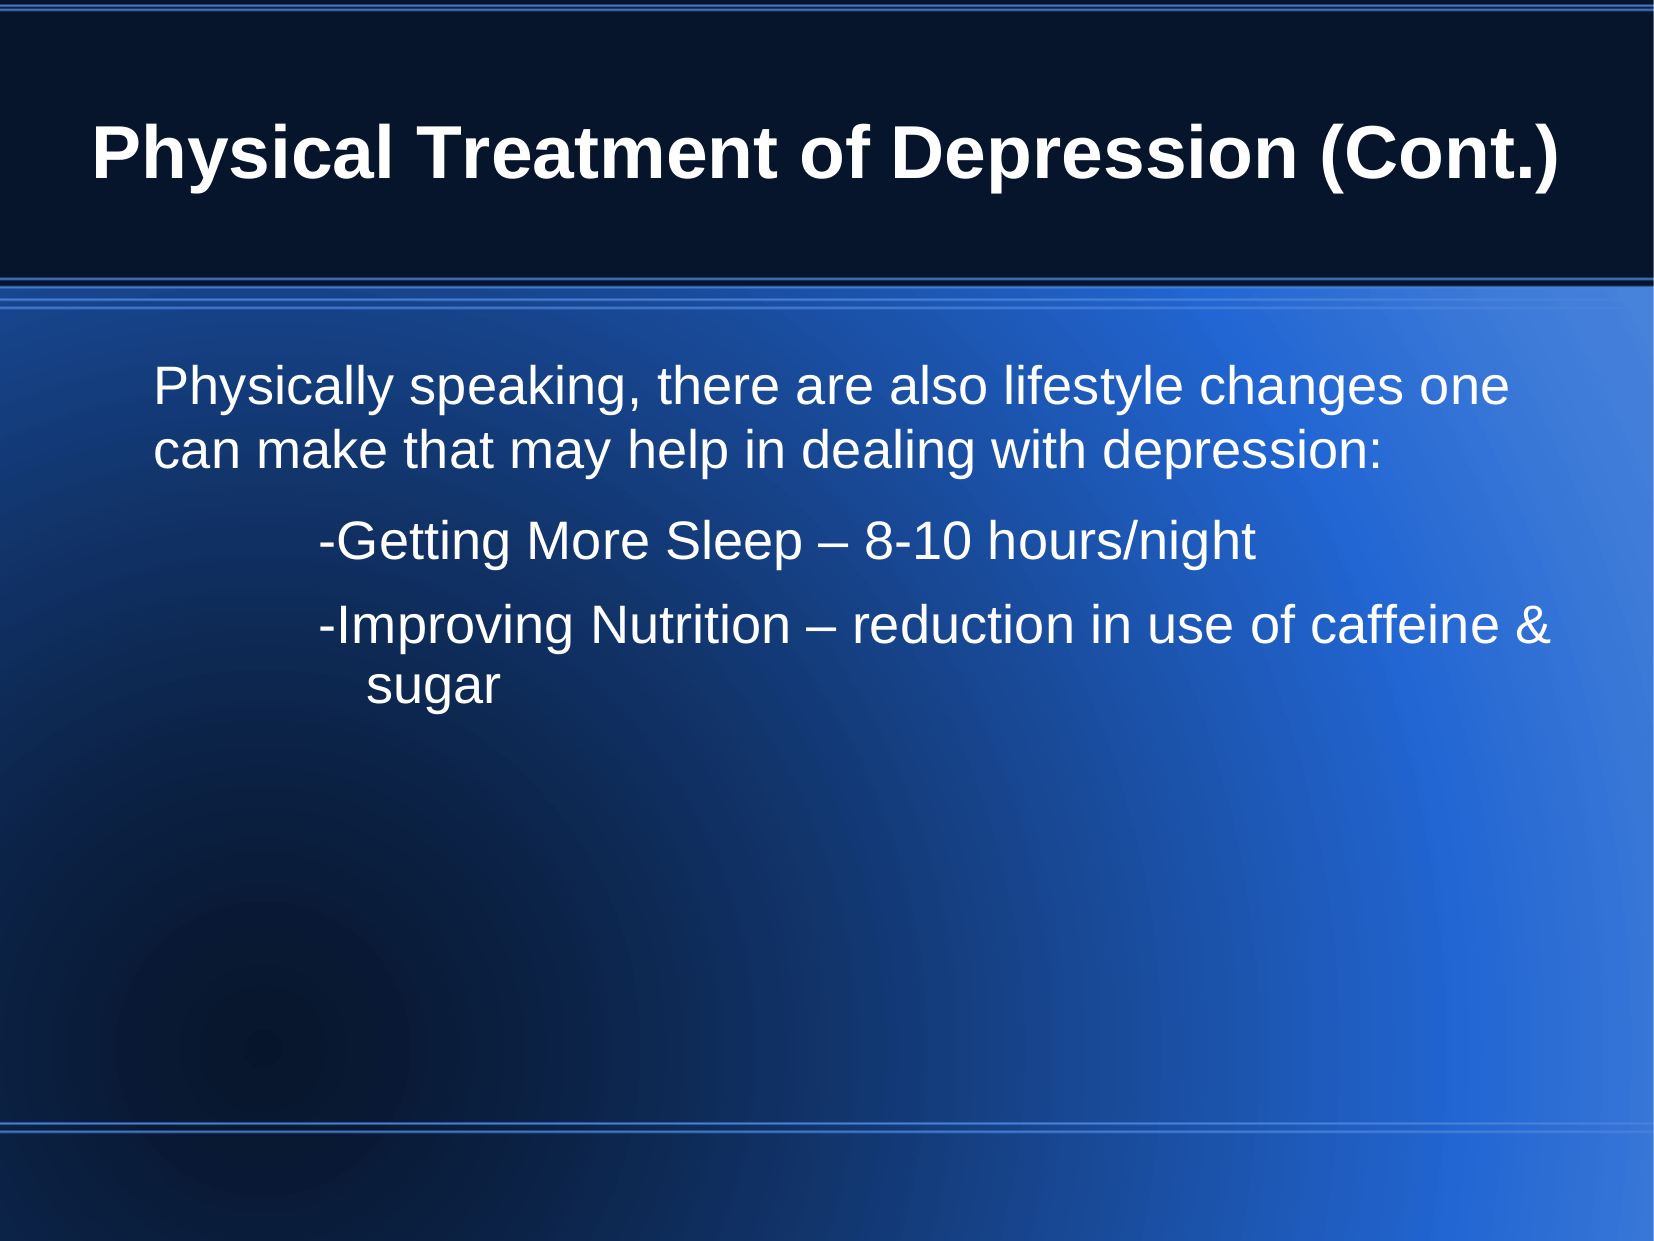

# Physical Treatment of Depression (Cont.)
Physically speaking, there are also lifestyle changes one can make that may help in dealing with depression:
-Getting More Sleep – 8-10 hours/night
-Improving Nutrition – reduction in use of caffeine & sugar